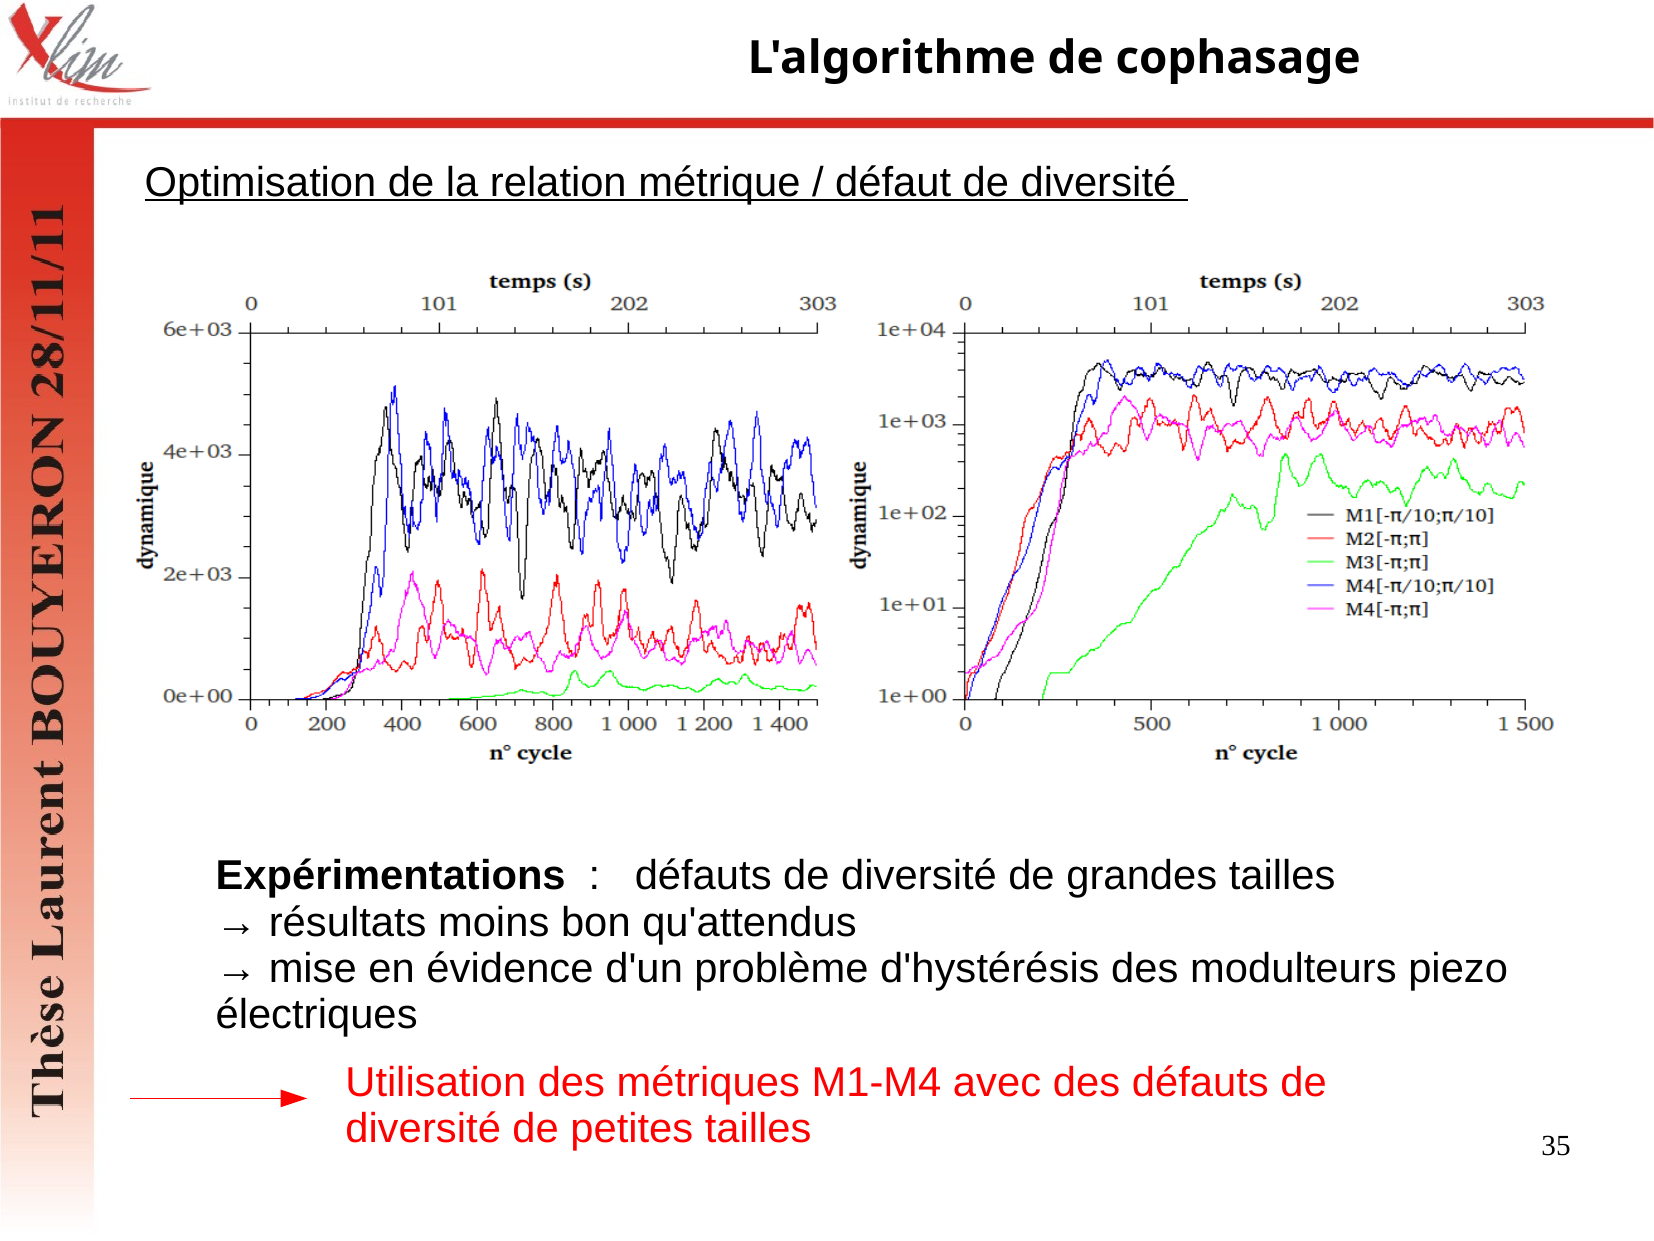

L'algorithme de cophasage
Optimisation de la relation métrique / défaut de diversité
Expérimentations  : défauts de diversité de grandes tailles
→ résultats moins bon qu'attendus
→ mise en évidence d'un problème d'hystérésis des modulteurs piezo électriques
Utilisation des métriques M1-M4 avec des défauts de diversité de petites tailles
35